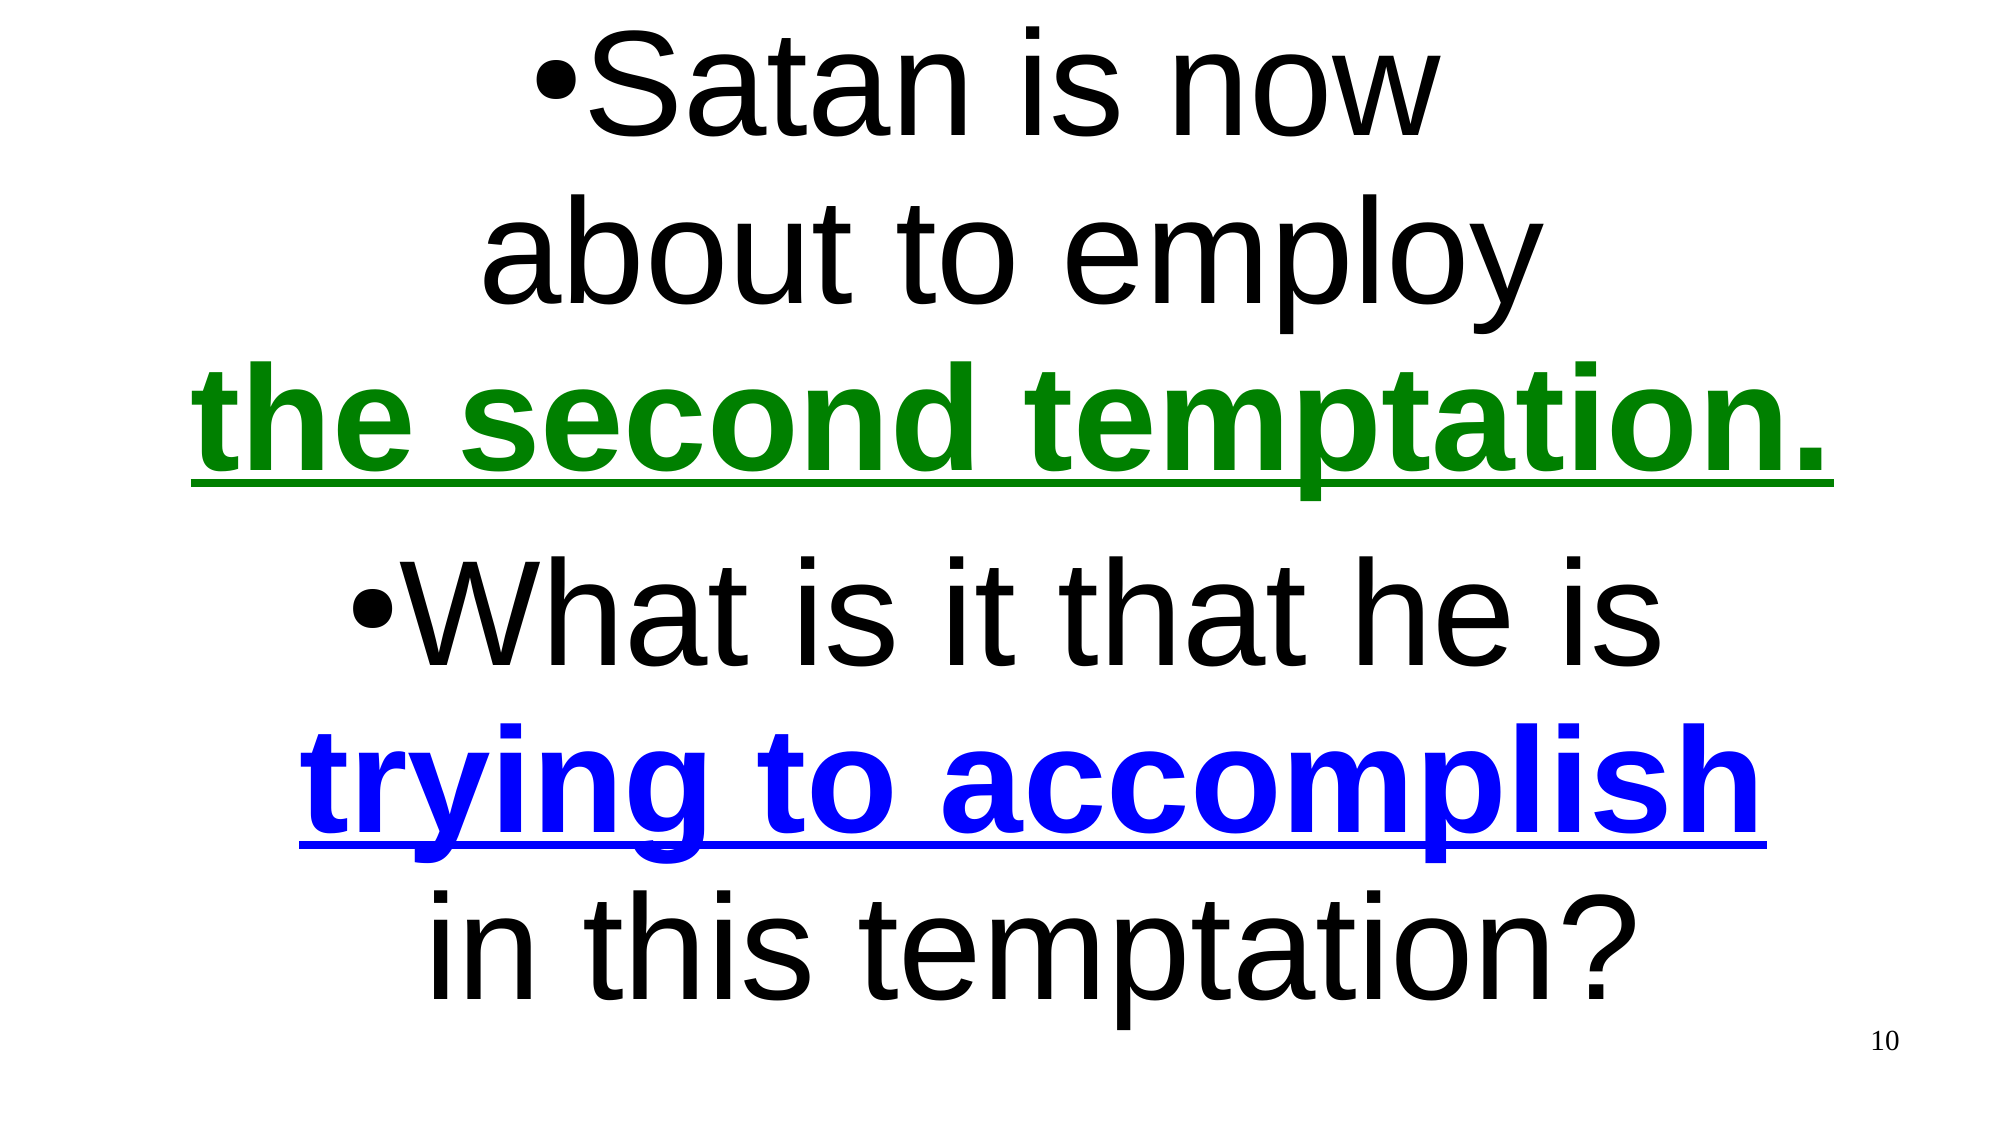

# Satan is now about to employ the second temptation.
What is it that he is
 trying to accomplish
in this temptation?
10